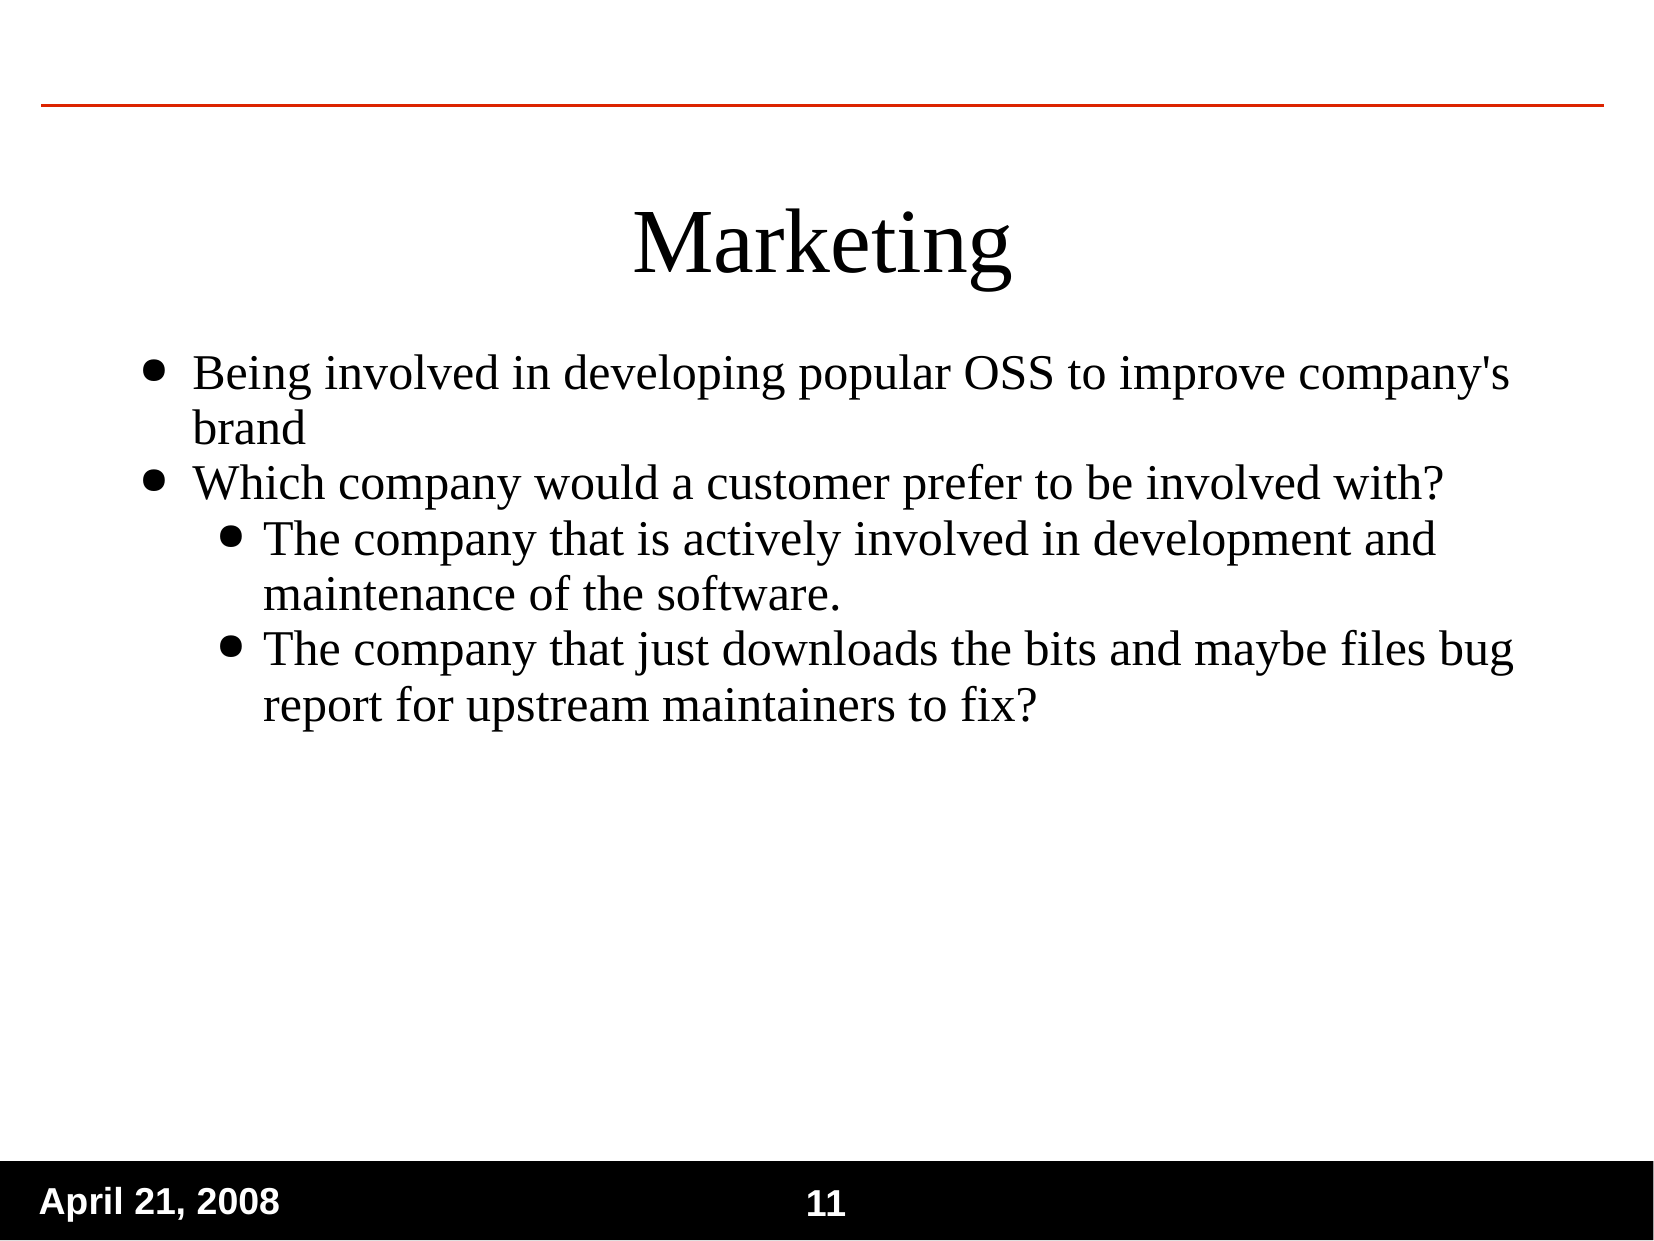

# Marketing
Being involved in developing popular OSS to improve company's brand
Which company would a customer prefer to be involved with?
The company that is actively involved in development and maintenance of the software.
The company that just downloads the bits and maybe files bug report for upstream maintainers to fix?